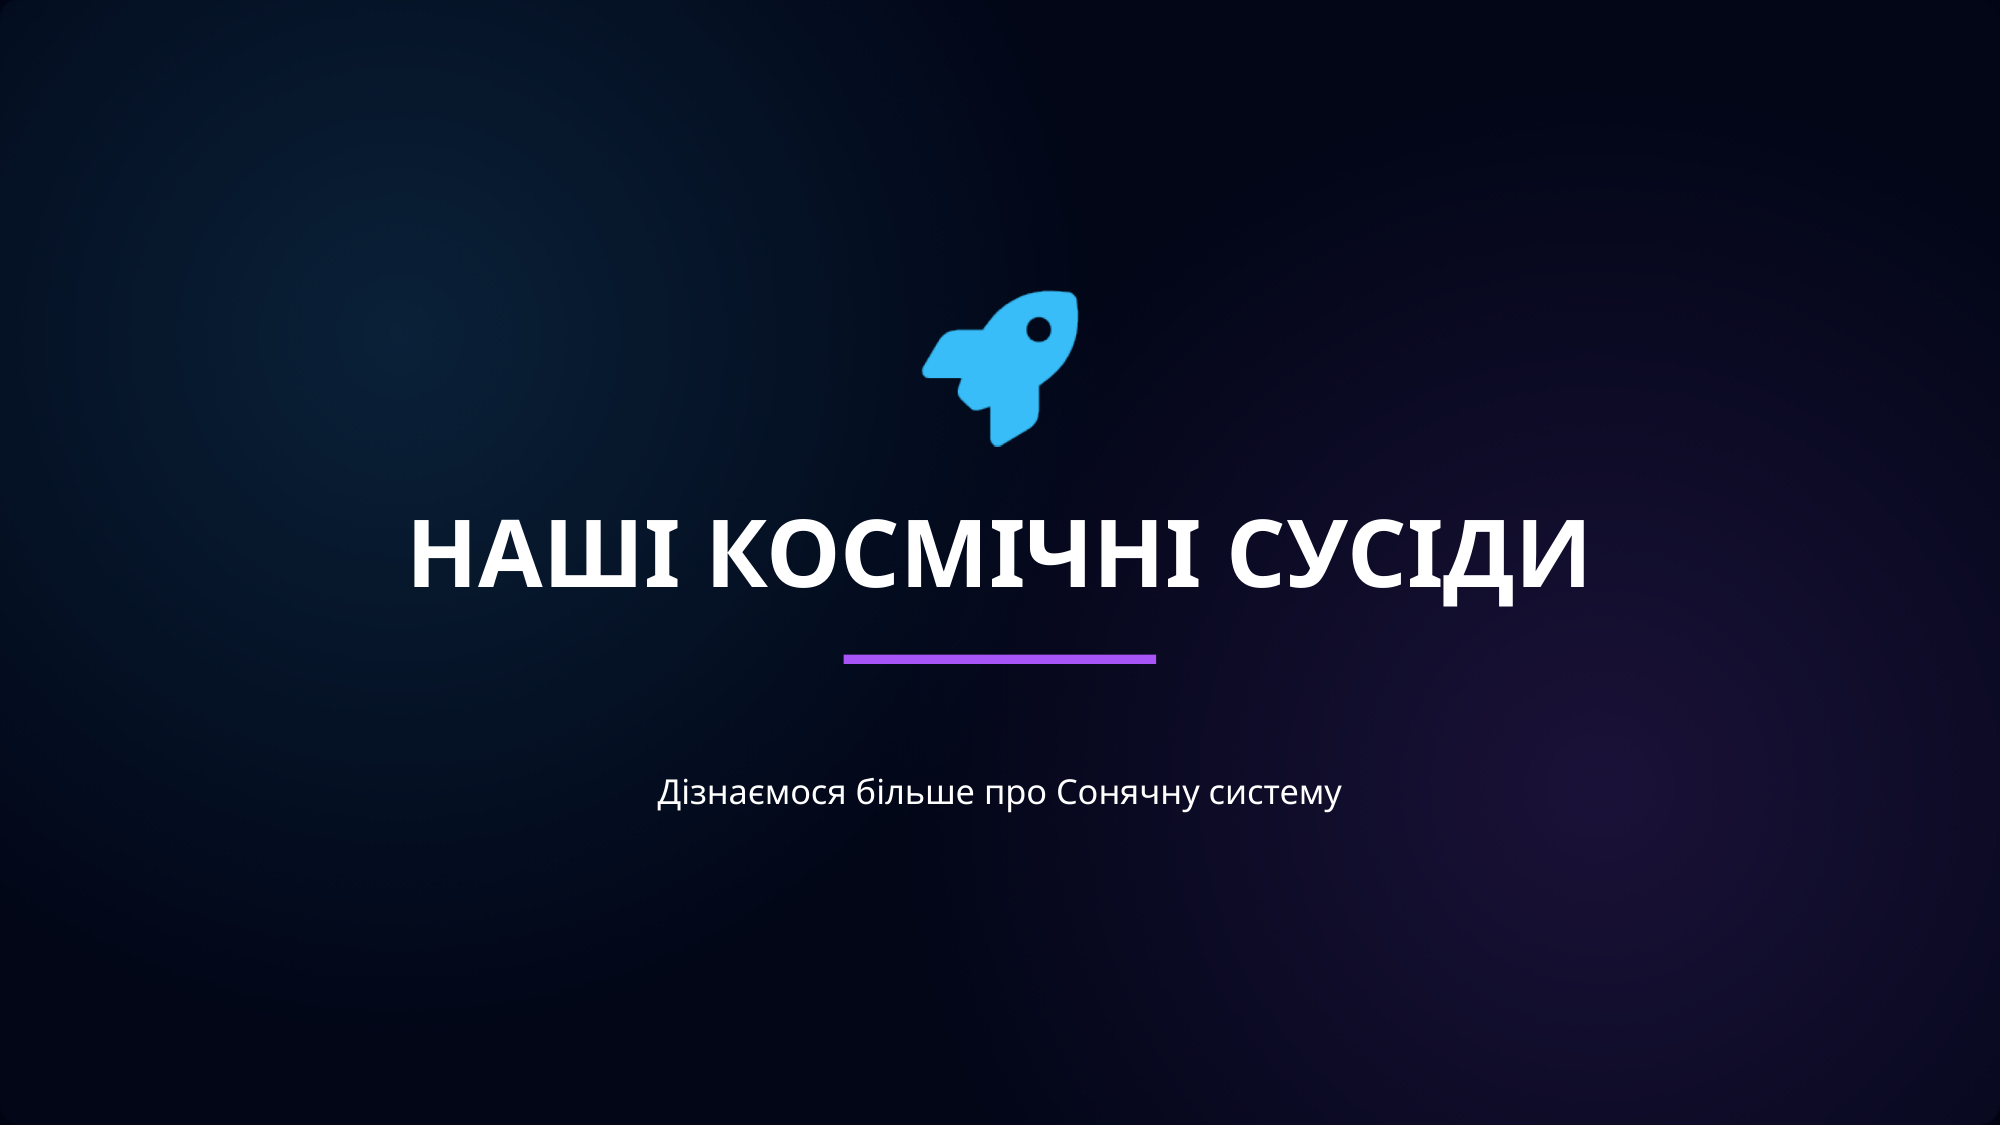

НАШІ КОСМІЧНІ СУСІДИ
Дізнаємося більше про Сонячну систему